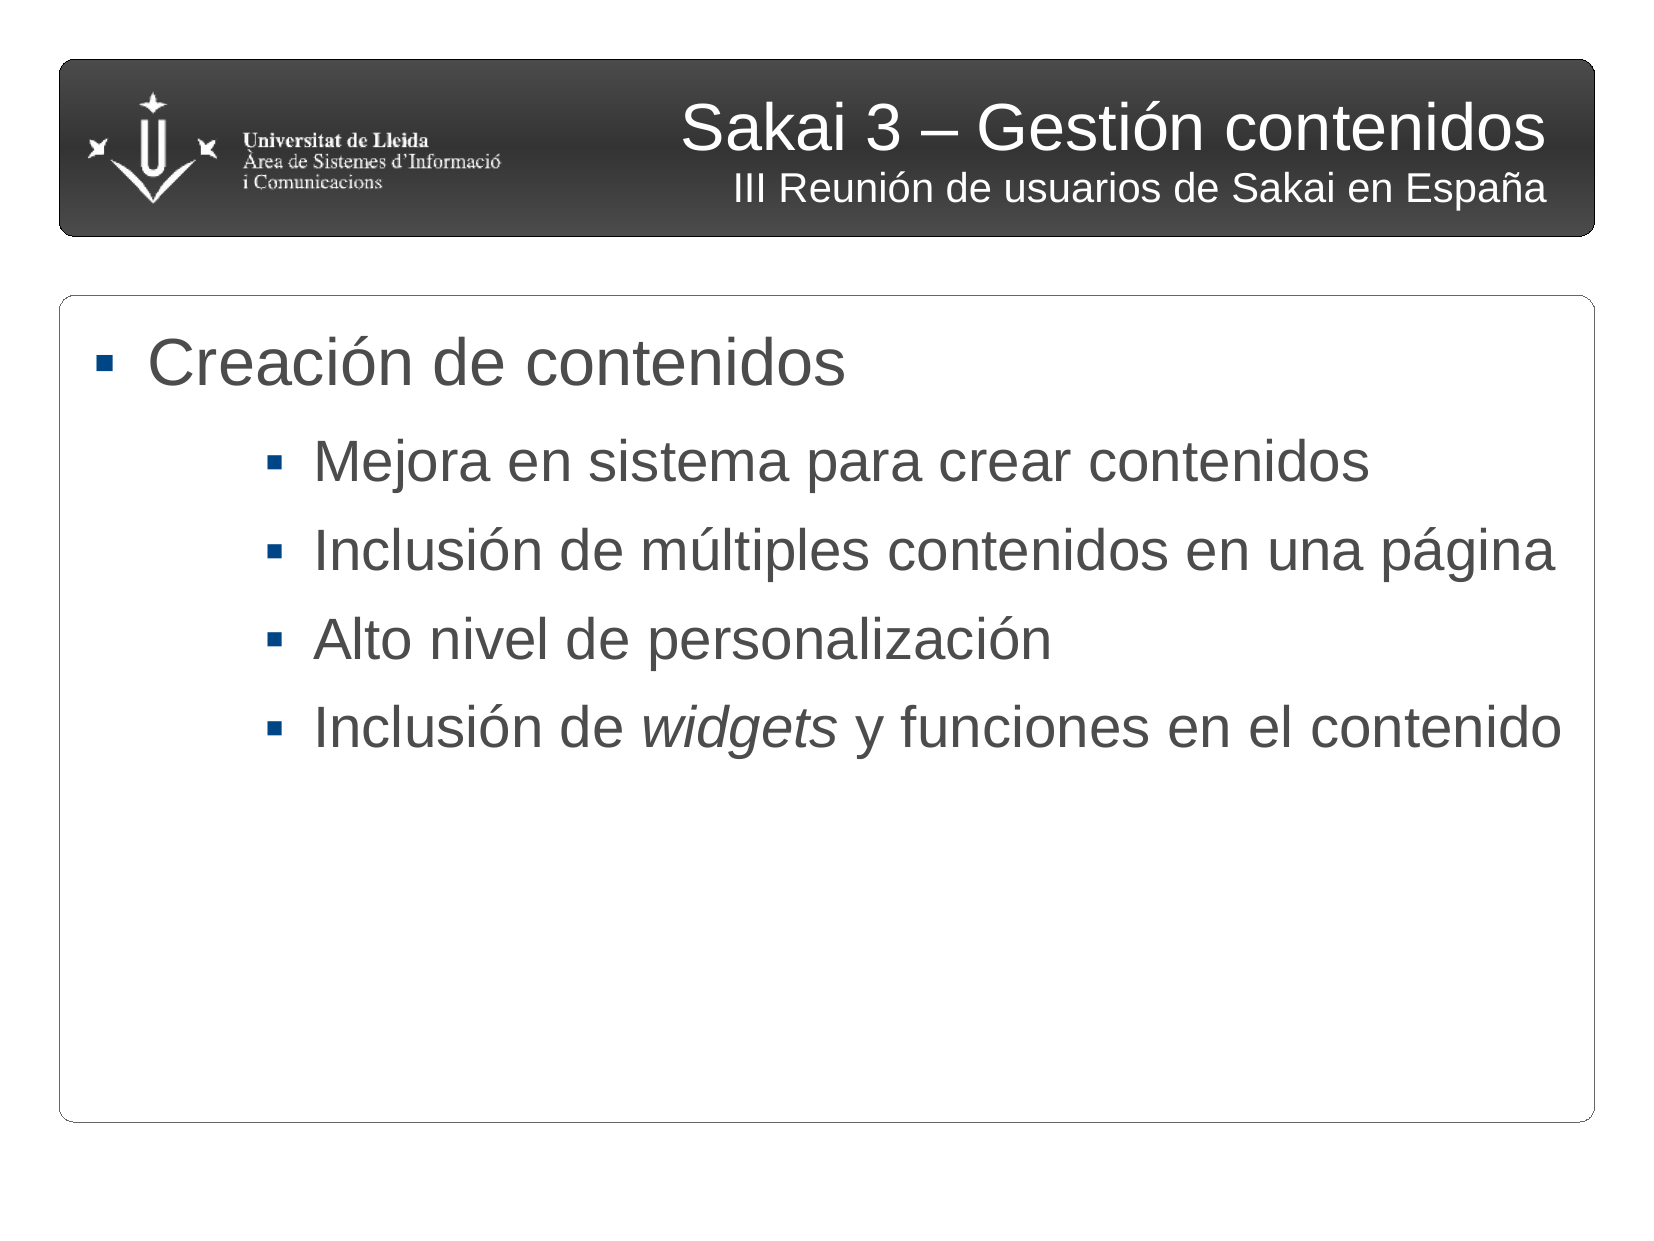

# Sakai 3 – Gestión contenidos III Reunión de usuarios de Sakai en España
Creación de contenidos
Mejora en sistema para crear contenidos
Inclusión de múltiples contenidos en una página
Alto nivel de personalización
Inclusión de widgets y funciones en el contenido